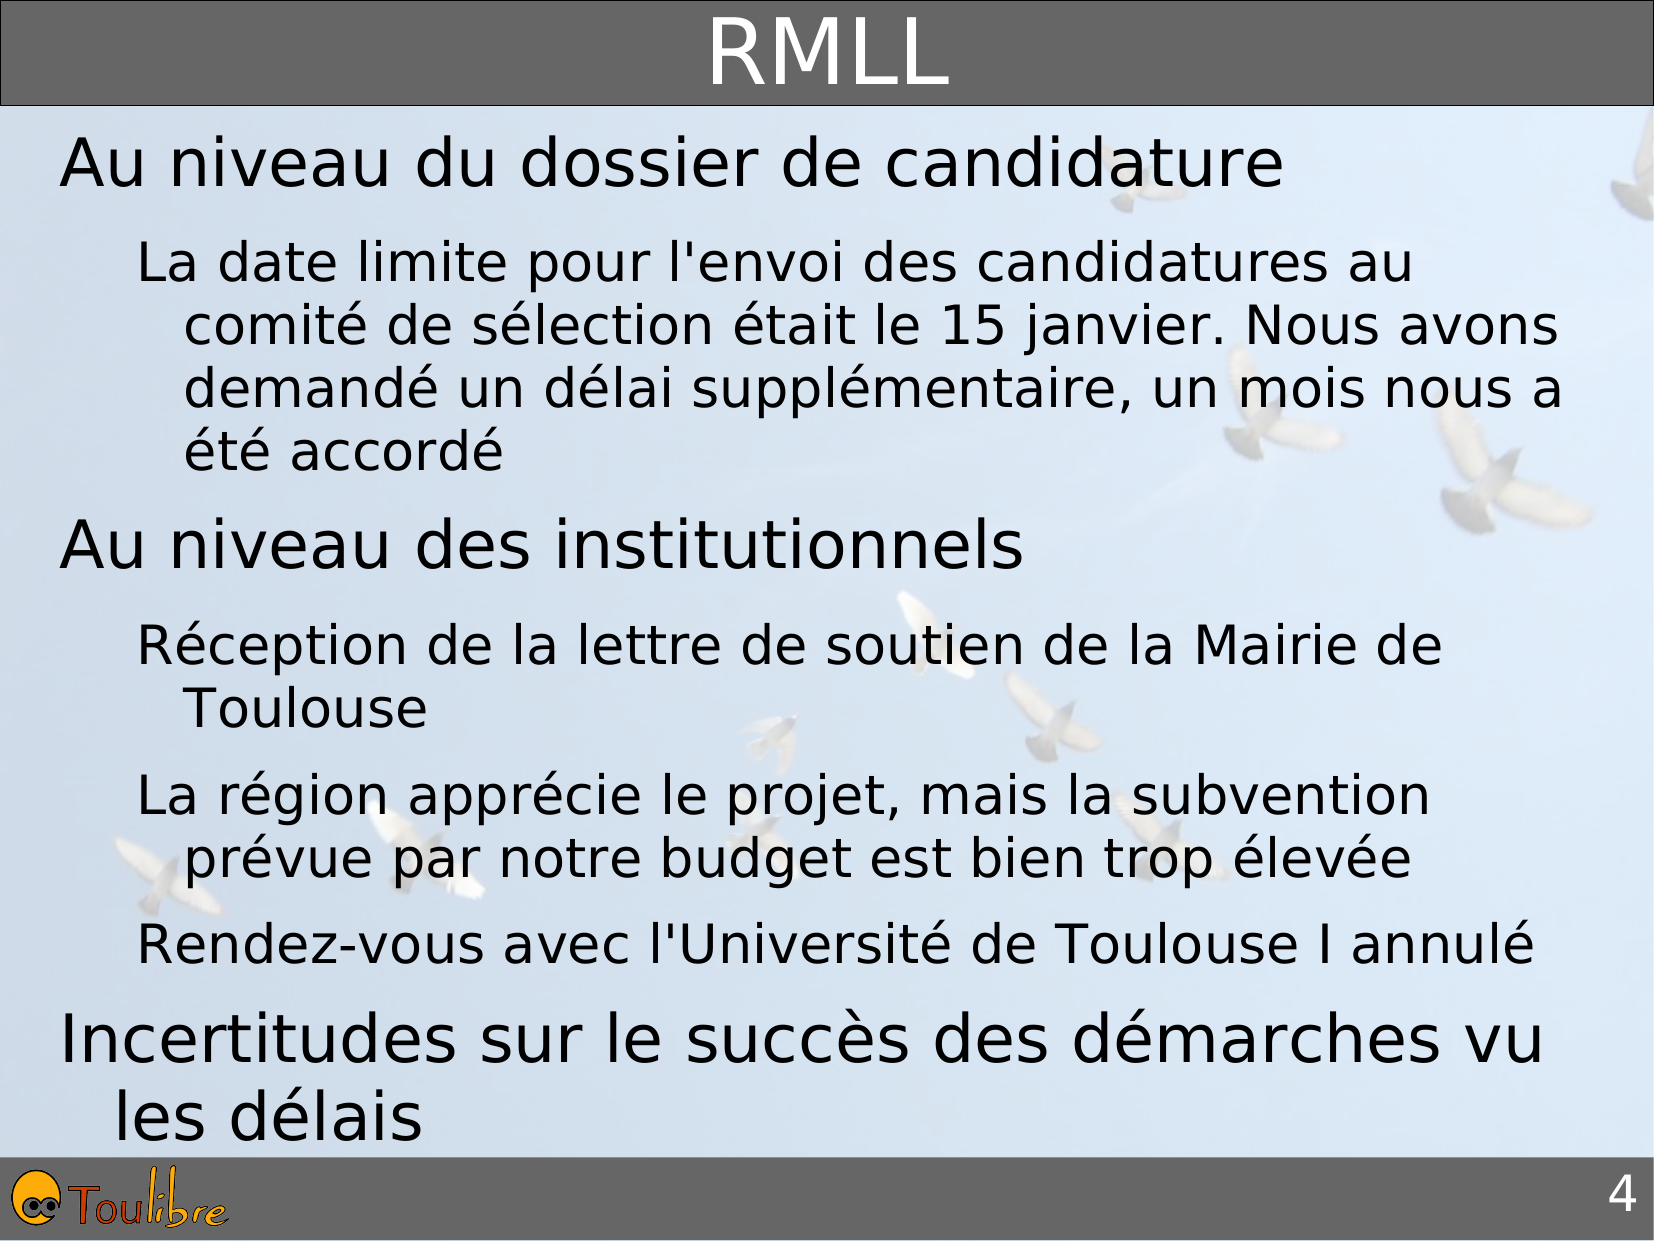

# RMLL
Au niveau du dossier de candidature
La date limite pour l'envoi des candidatures au comité de sélection était le 15 janvier. Nous avons demandé un délai supplémentaire, un mois nous a été accordé
Au niveau des institutionnels
Réception de la lettre de soutien de la Mairie de Toulouse
La région apprécie le projet, mais la subvention prévue par notre budget est bien trop élevée
Rendez-vous avec l'Université de Toulouse I annulé
Incertitudes sur le succès des démarches vu les délais